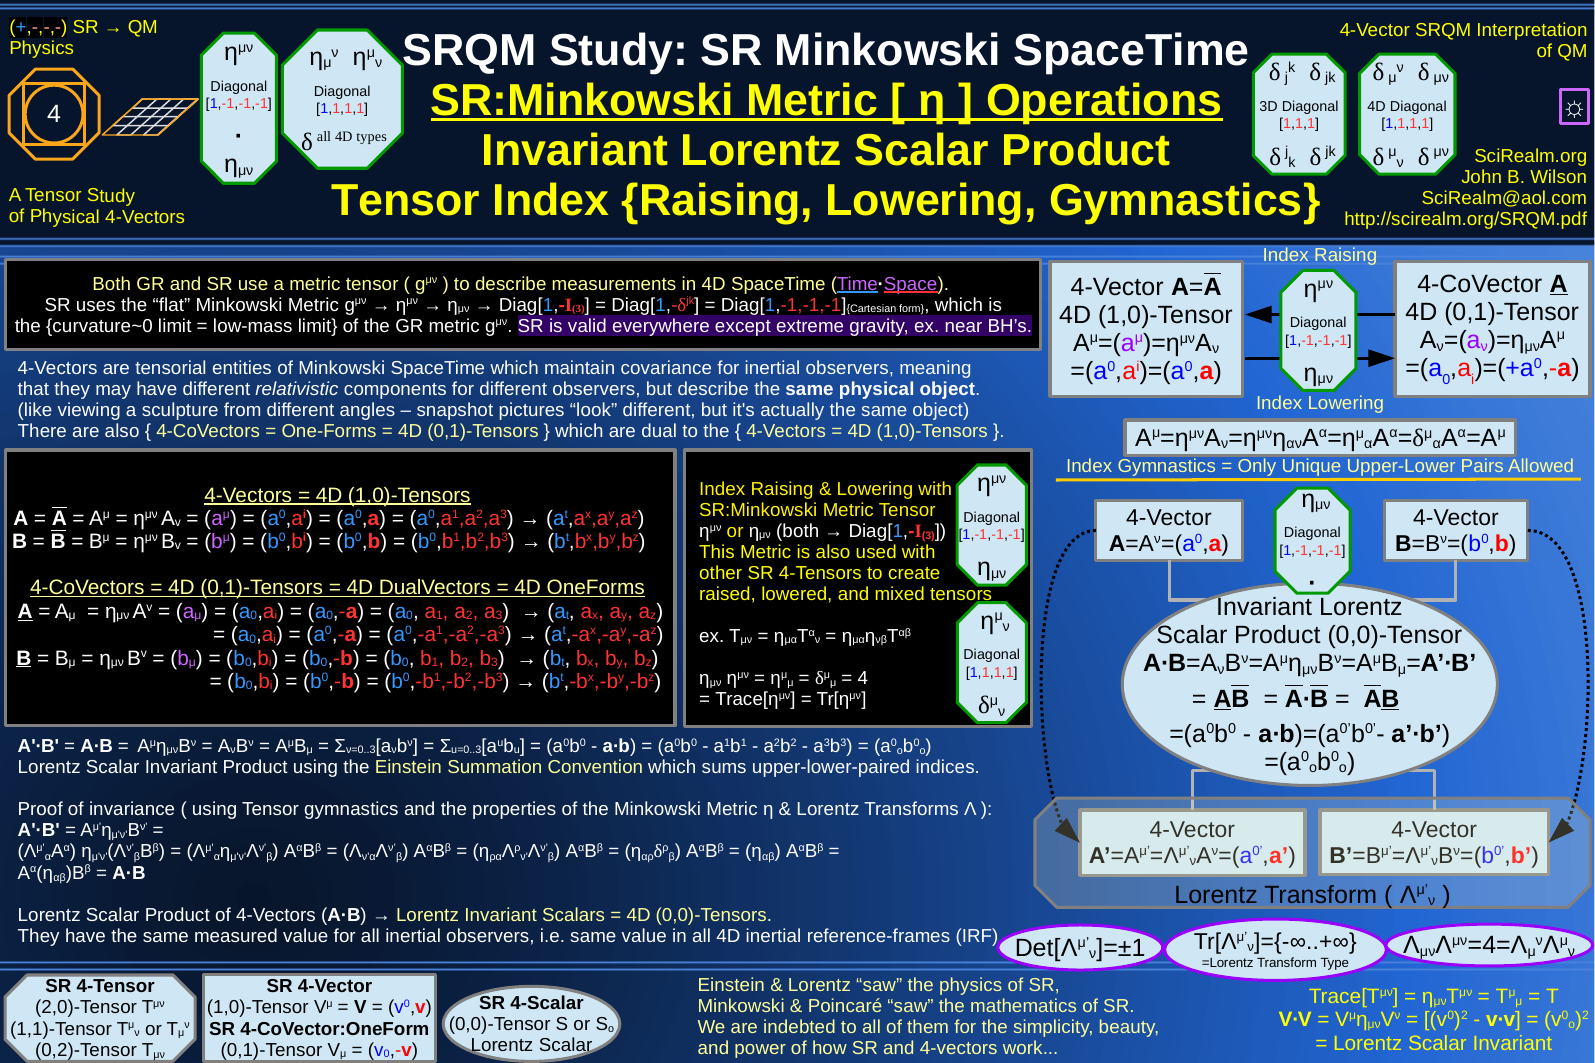

# SRQM Study: SR Minkowski SpaceTime SR:Minkowski Metric [ η ] Operations Invariant Lorentz Scalar Product Tensor Index {Raising, Lowering, Gymnastics}
(+,-,-,-) SR → QM
Physics
A Tensor Study
of Physical 4-Vectors
4-Vector SRQM Interpretation
of QM
SciRealm.org
John B. Wilson
SciRealm@aol.com
http://scirealm.org/SRQM.pdf
 ημν ημν
Diagonal
[1,1,1,1]
 δ all 4D types
 ημν
Diagonal
[1,-1,-1,-1]
·
ημν
 δ jk δ jk
3D Diagonal
[1,1,1]
 δ jk δ jk
 δ μν δ μν
4D Diagonal
[1,1,1,1]
 δ μν δ μν
4
☼
Index Raising
Index Lowering
Index Gymnastics = Only Unique Upper-Lower Pairs Allowed
Both GR and SR use a metric tensor ( gμν ) to describe measurements in 4D SpaceTime (Time·Space).
SR uses the “flat” Minkowski Metric gμν → ημν → ημν → Diag[1,-I(3)] = Diag[1,-δjk] = Diag[1,-1,-1,-1]{Cartesian form}, which is
the {curvature~0 limit = low-mass limit} of the GR metric gμν. SR is valid everywhere except extreme gravity, ex. near BH’s.
4-Vector A=A
4D (1,0)-Tensor
Aμ=(aμ)=ημνAν
=(a0,ai)=(a0,a)
4-CoVector A
4D (0,1)-Tensor
Aν=(aν)=ημνAμ
=(a0,ai)=(+a0,-a)
 ημν
Diagonal
[1,-1,-1,-1]
ημν
4-Vectors are tensorial entities of Minkowski SpaceTime which maintain covariance for inertial observers, meaning
that they may have different relativistic components for different observers, but describe the same physical object.
(like viewing a sculpture from different angles – snapshot pictures “look” different, but it's actually the same object)
There are also { 4-CoVectors = One-Forms = 4D (0,1)-Tensors } which are dual to the { 4-Vectors = 4D (1,0)-Tensors }.
A'∙B' = A∙B = AμημνBν = AνBν = AμBμ = Σν=0..3[aνbν] = Σu=0..3[aubu] = (a0b0 - a∙b) = (a0b0 - a1b1 - a2b2 - a3b3) = (a0ob0o)
Lorentz Scalar Invariant Product using the Einstein Summation Convention which sums upper-lower-paired indices.
Proof of invariance ( using Tensor gymnastics and the properties of the Minkowski Metric η & Lorentz Transforms Λ ):
A'·B' = Aμ'ημ'ν'Bν' =
(Λμ'αAα) ημ'ν'(Λν'βBβ) = (Λμ'αημ'ν'Λν'β) AαBβ = (Λν'αΛν’β) AαBβ = (ηραΛρν'Λν'β) AαBβ = (ηαρδρβ) AαBβ = (ηαβ) AαBβ =
Aα(ηαβ)Bβ = A·B
Lorentz Scalar Product of 4-Vectors (A·B) → Lorentz Invariant Scalars = 4D (0,0)-Tensors.
They have the same measured value for all inertial observers, i.e. same value in all 4D inertial reference-frames (IRF).
Aμ=ημνAν=ημνηανAα=ημαAα=δμαAα=Aμ
4-Vectors = 4D (1,0)-Tensors
A = A = Aμ = ημν Av = (aμ) = (a0,ai) = (a0,a) = (a0,a1,a2,a3) → (at,ax,ay,az)
B = B = Bμ = ημν Bv = (bμ) = (b0,bi) = (b0,b) = (b0,b1,b2,b3) → (bt,bx,by,bz)
4-CoVectors = 4D (0,1)-Tensors = 4D DualVectors = 4D OneForms
A = Aμ = ημν Av = (aμ) = (a0,ai) = (a0,-a) = (a0, a1, a2, a3) → (at, ax, ay, az)
		 = (a0,ai) = (a0,-a) = (a0,-a1,-a2,-a3) → (at,-ax,-ay,-az)
B = Bμ = ημν Bv = (bμ) = (b0,bi) = (b0,-b) = (b0, b1, b2, b3) → (bt, bx, by, bz)
		 = (b0,bi) = (b0,-b) = (b0,-b1,-b2,-b3) → (bt,-bx,-by,-bz)
Index Raising & Lowering with
SR:Minkowski Metric Tensor
ημν or ημν (both → Diag[1,-I(3)])
This Metric is also used with
other SR 4-Tensors to create
raised, lowered, and mixed tensors
ex. Tμν = ημαTαν = ημαηνβTαβ
ημν ημν = ημμ = δμμ = 4
= Trace[ημν] = Tr[ημν]
 ημν
Diagonal
[1,-1,-1,-1]
ημν
 ημν
Diagonal
[1,-1,-1,-1]
·
4-Vector
A=Aν=(a0,a)
4-Vector
B=Bν=(b0,b)
Invariant Lorentz
Scalar Product (0,0)-Tensor
A∙B=AνBν=AμημνBν=AμBμ=A’∙B’
= AB = A∙B = AB
=(a0b0 - a∙b)=(a0’b0’- a’∙b’)
=(a0ob0o)
 ημν
Diagonal
[1,1,1,1]
δμν
Lorentz Transform ( Λμ’ν )
4-Vector
A’=Aμ’=Λμ’νAν=(a0’,a’)
4-Vector
B’=Bμ’=Λμ’νBν=(b0’,b’)
Tr[Λμ’ν]={-∞..+∞}
=Lorentz Transform Type
ΛμνΛμν=4=ΛμνΛμν
Det[Λμ’ν]=±1
Einstein & Lorentz “saw” the physics of SR,
Minkowski & Poincaré “saw” the mathematics of SR.
We are indebted to all of them for the simplicity, beauty, and power of how SR and 4-vectors work...
SR 4-Tensor
(2,0)-Tensor Tμν
(1,1)-Tensor Tμν or Tμν
(0,2)-Tensor Tμν
SR 4-Vector
(1,0)-Tensor Vμ = V = (v0,v)
SR 4-CoVector:OneForm
(0,1)-Tensor Vμ = (v0,-v)
Trace[Tμν] = ημνTμν = Tμμ = T
V∙V = VμημνVν = [(v0)2 - v∙v] = (v0o)2
= Lorentz Scalar Invariant
SR 4-Scalar
(0,0)-Tensor S or So
Lorentz Scalar